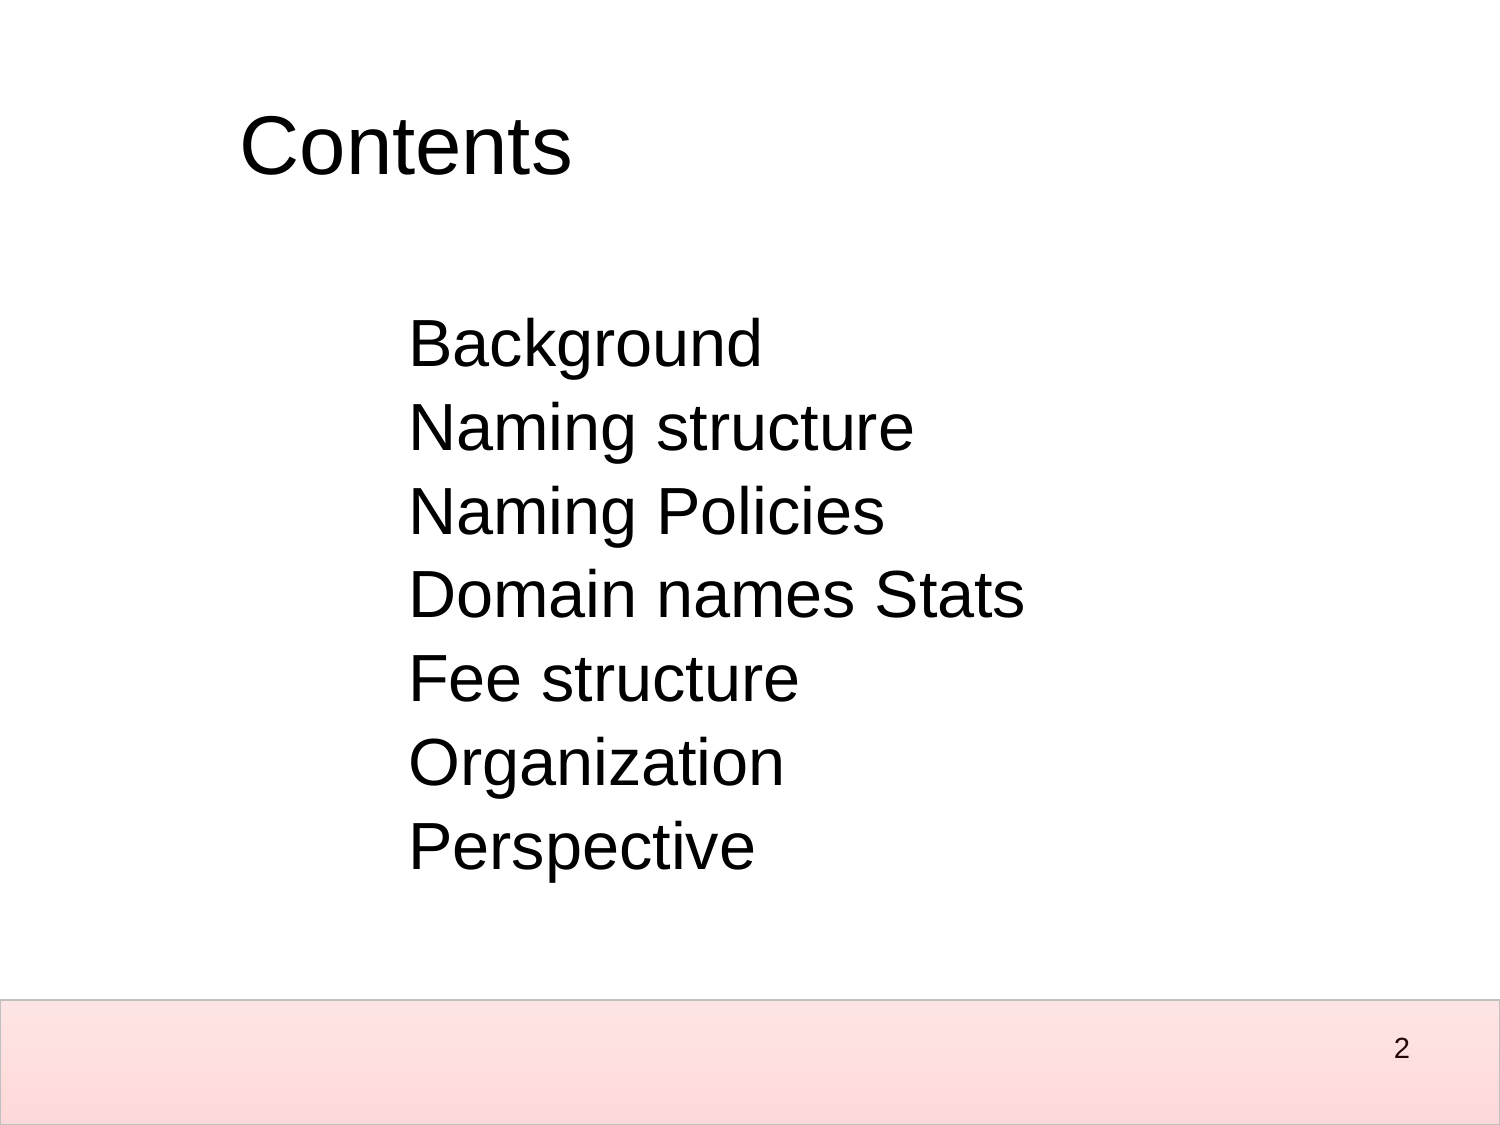

# Contents
 Background
 Naming structure
 Naming Policies
 Domain names Stats
 Fee structure
 Organization
 Perspective
2